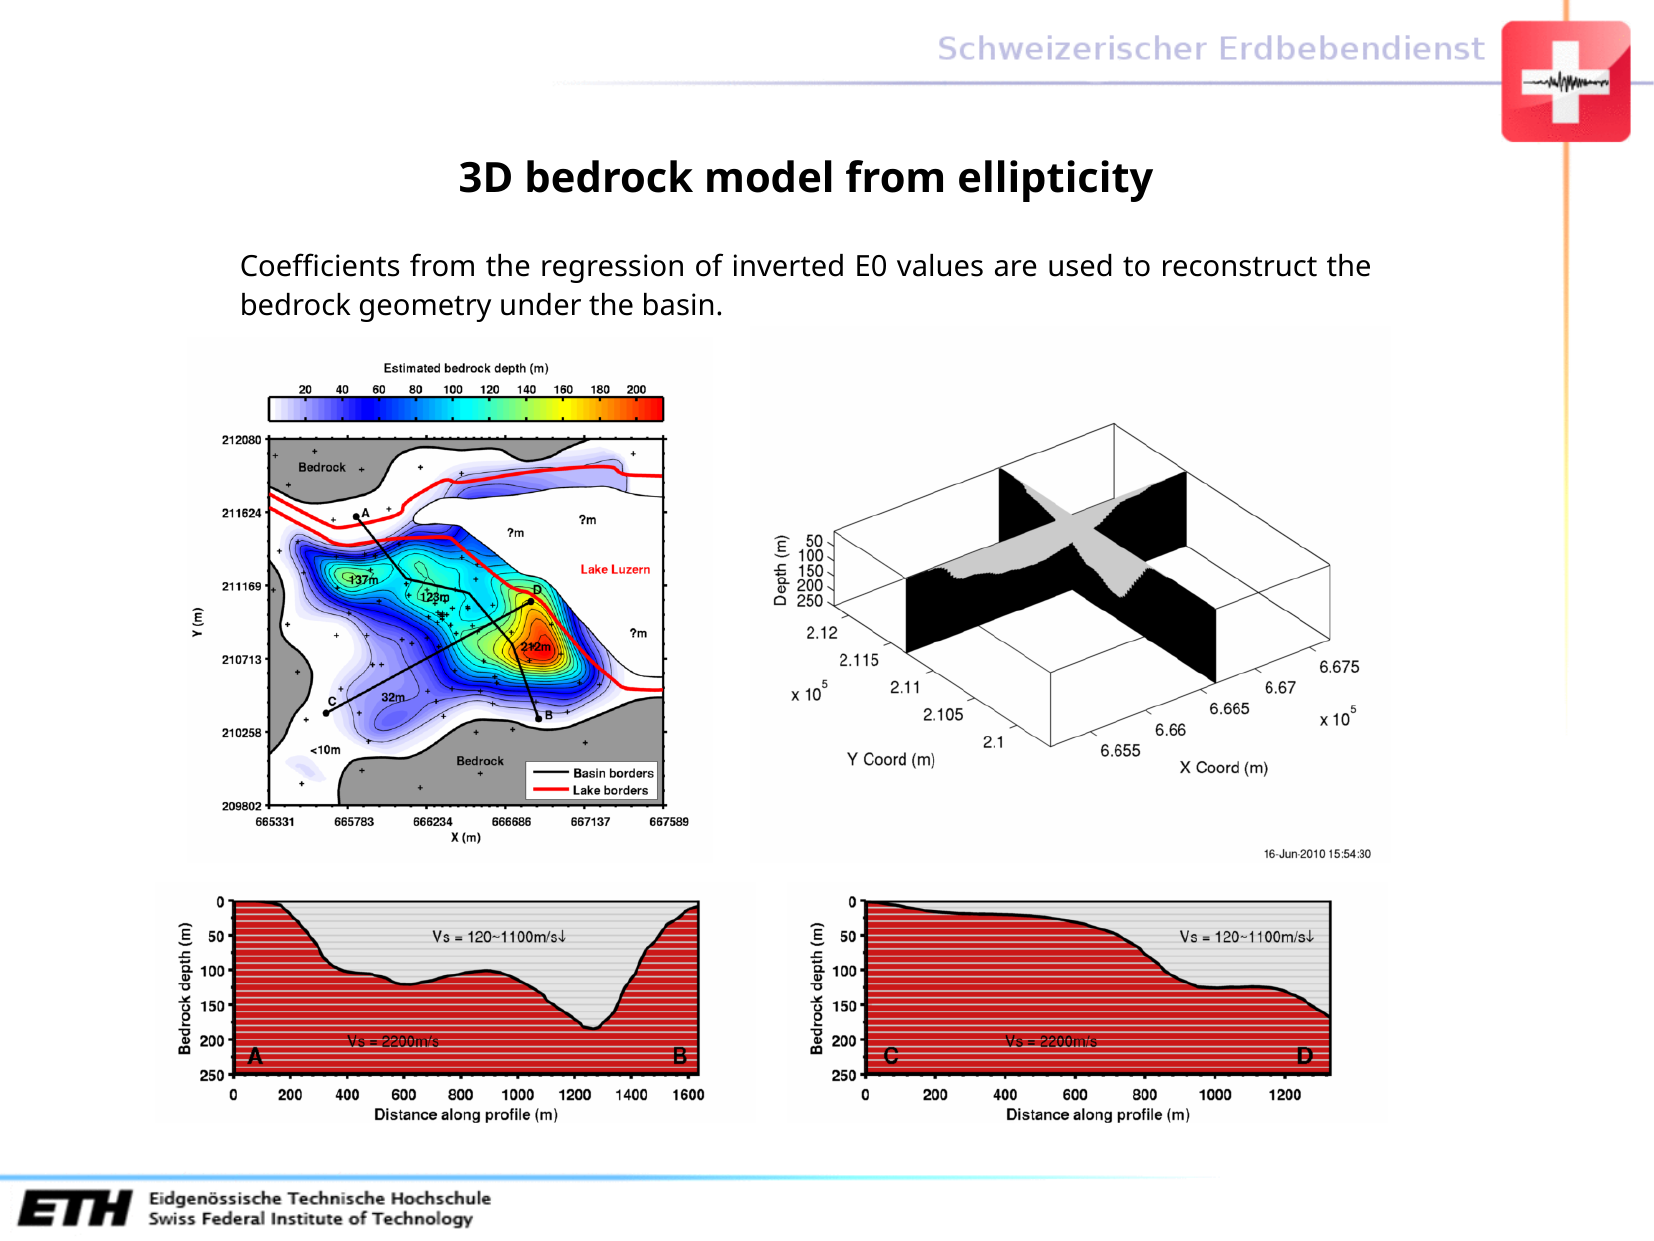

3D bedrock model from ellipticity
Coefficients from the regression of inverted E0 values are used to reconstruct the bedrock geometry under the basin.